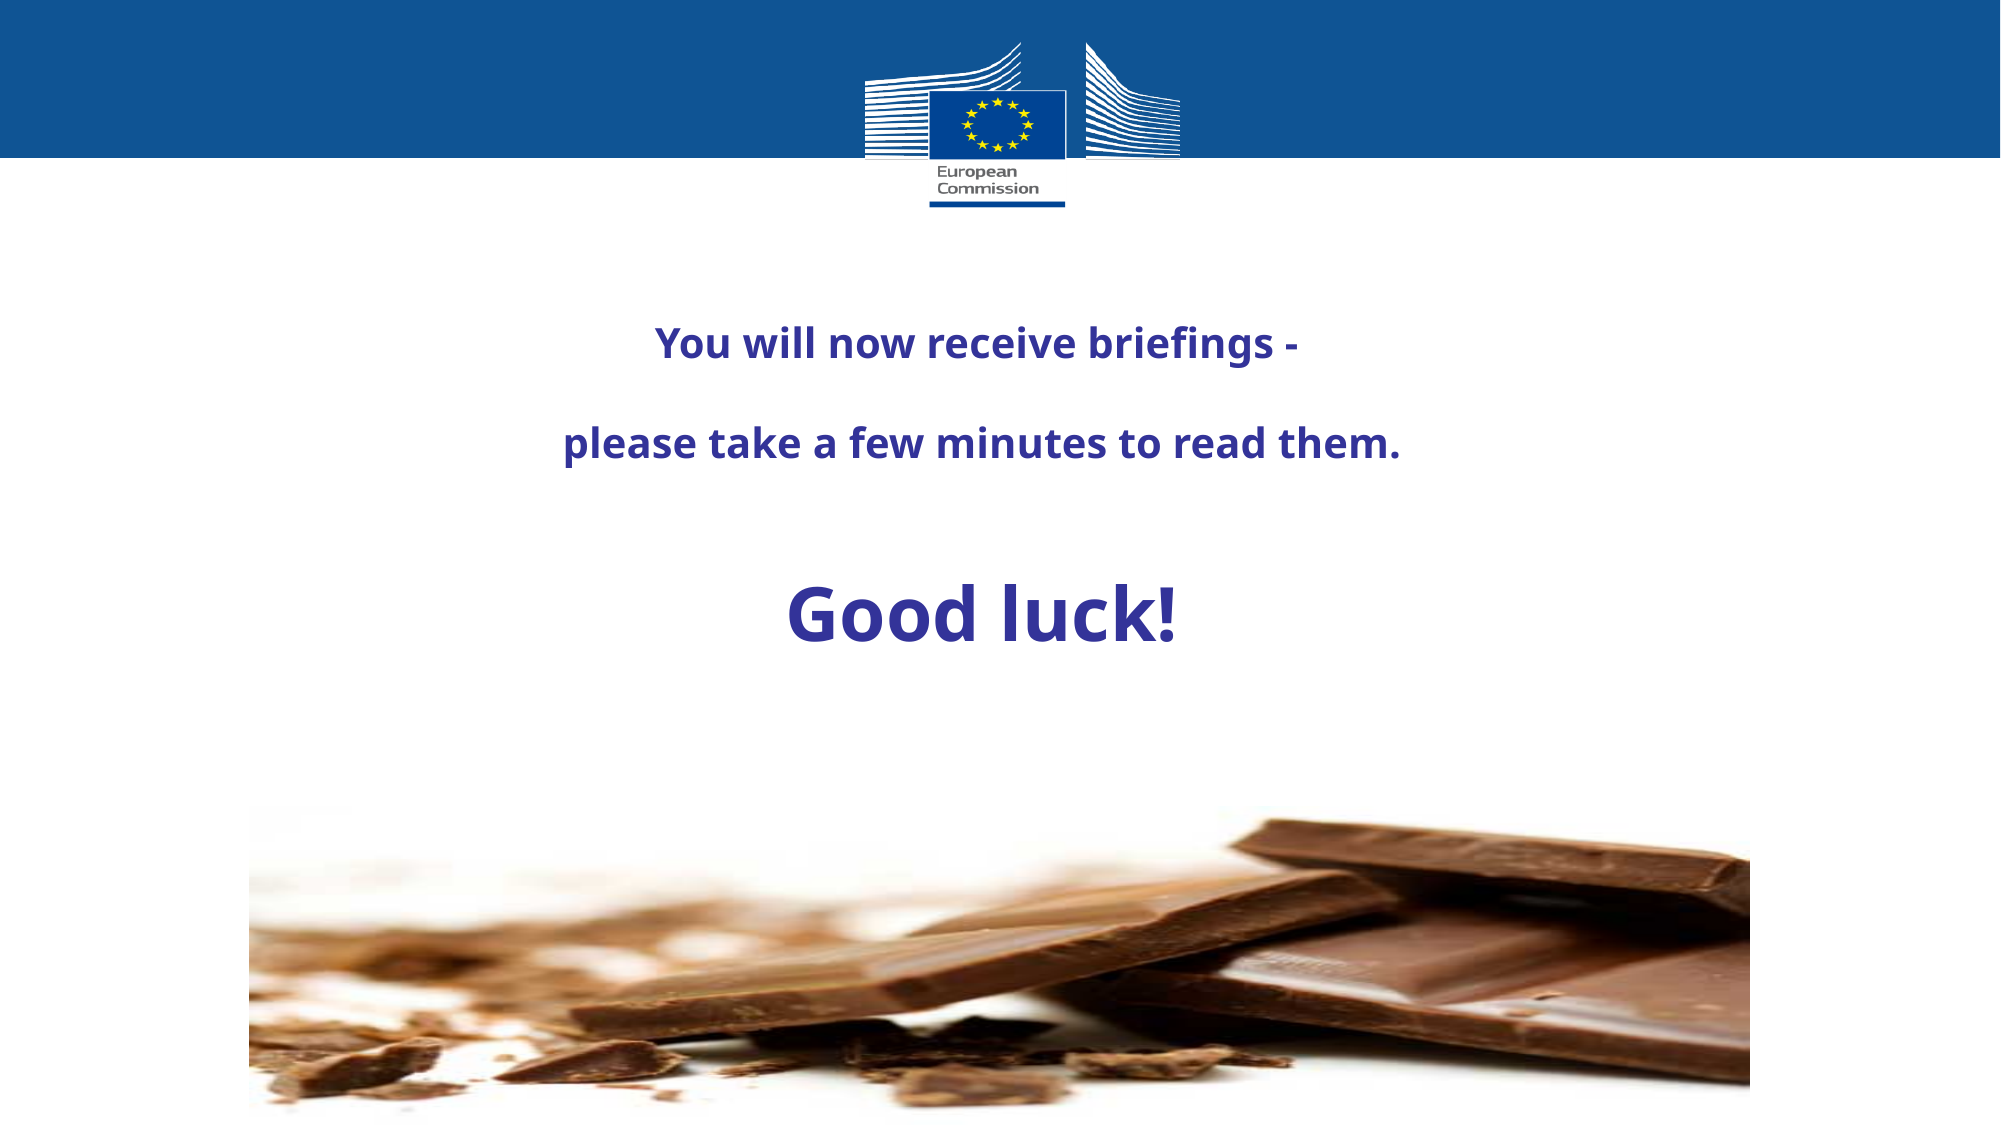

# You will now receive briefings - please take a few minutes to read them. Good luck!